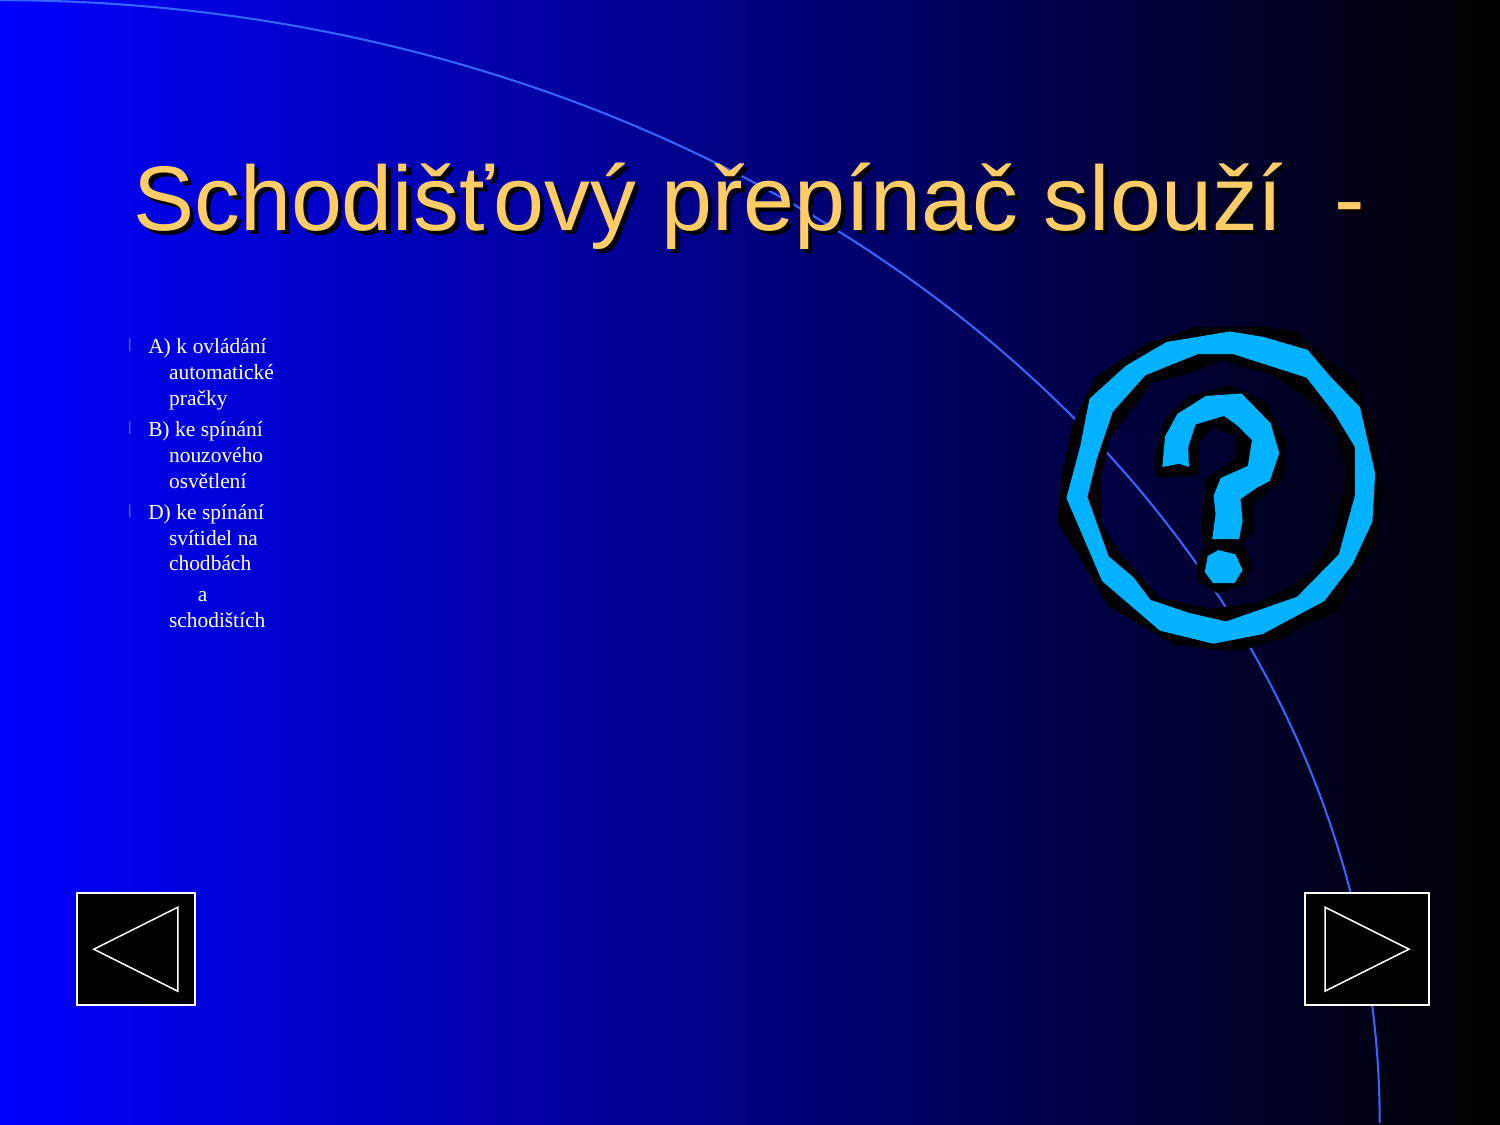

# Schodišťový přepínač slouží -
A) k ovládání automatické pračky
B) ke spínání nouzového osvětlení
D) ke spínání svítidel na chodbách
 a schodištích